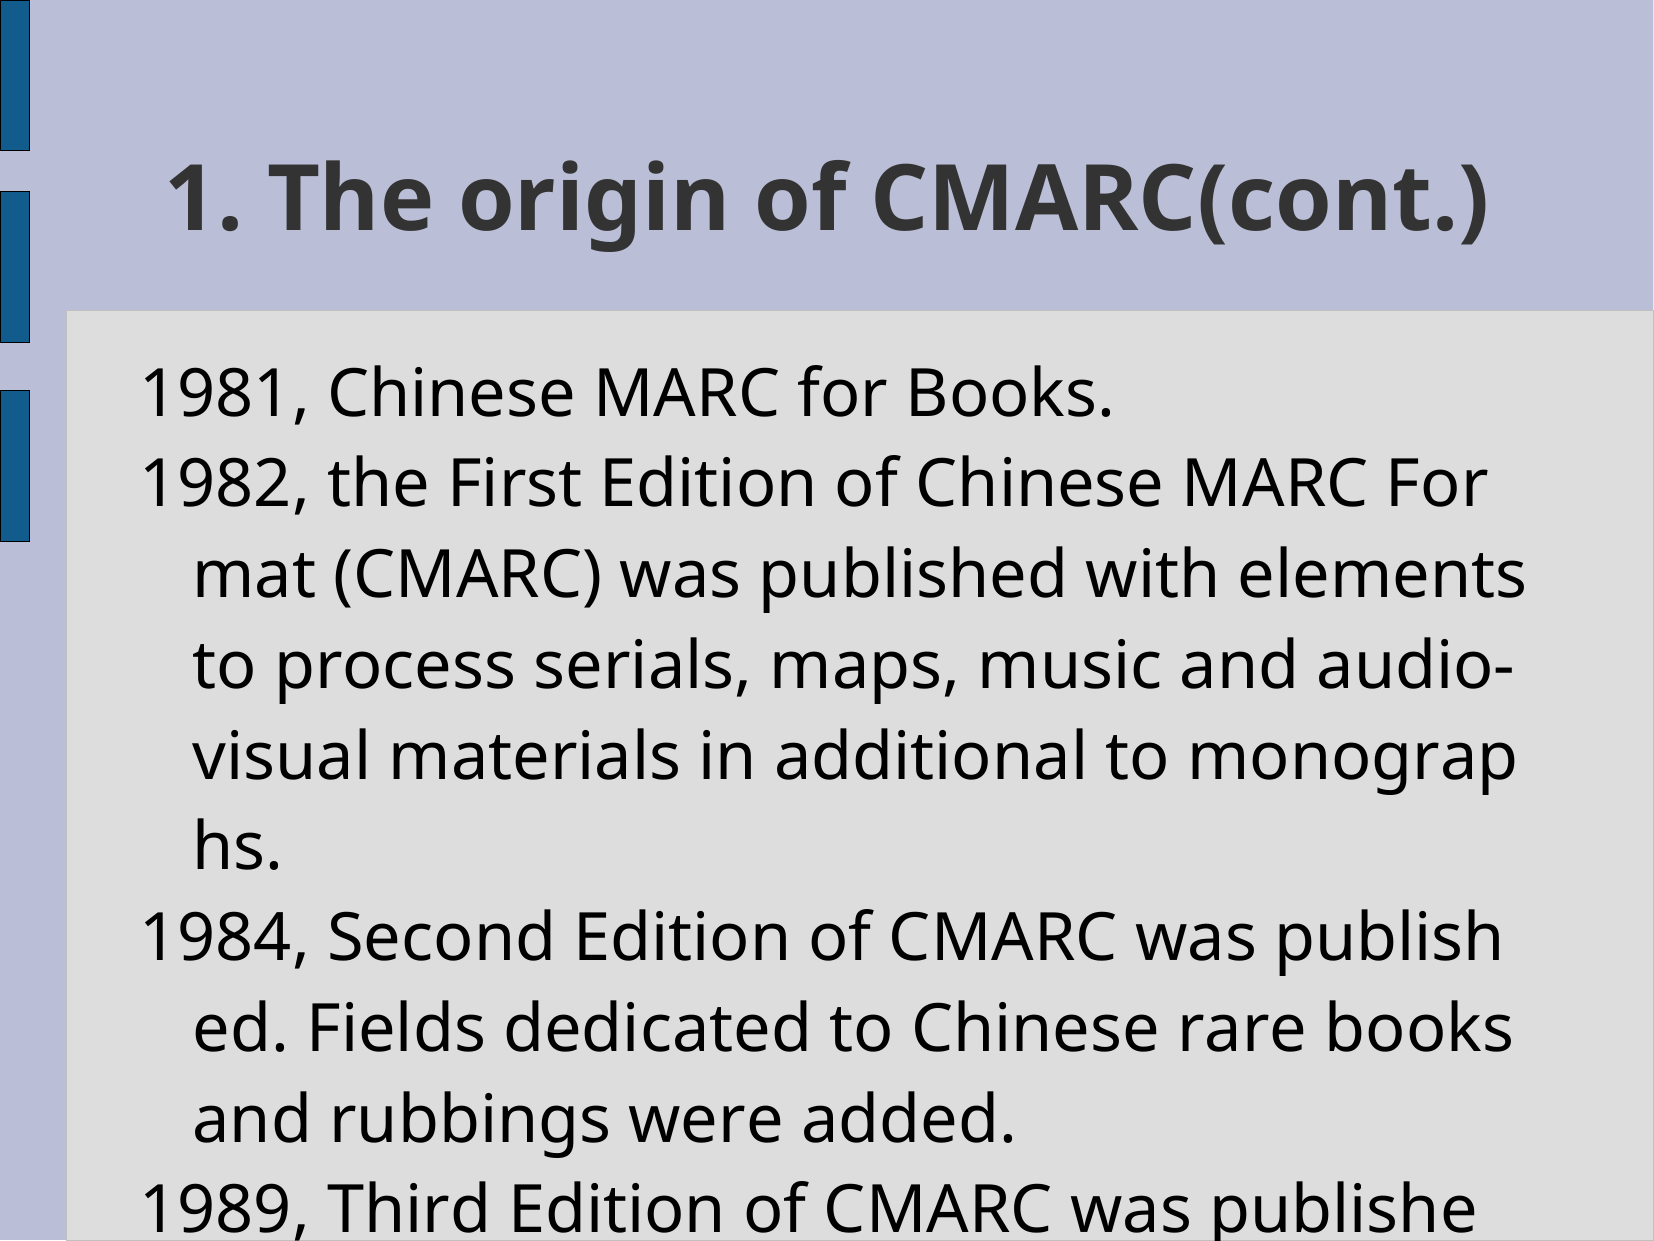

# 1. The origin of CMARC(cont.)
1981, Chinese MARC for Books.
1982, the First Edition of Chinese MARC Format (CMARC) was published with elements to process serials, maps, music and audio-visual materials in additional to monographs.
1984, Second Edition of CMARC was published. Fields dedicated to Chinese rare books and rubbings were added.
1989, Third Edition of CMARC was published.
1997, Fourth Edition was published.
2001, 2002